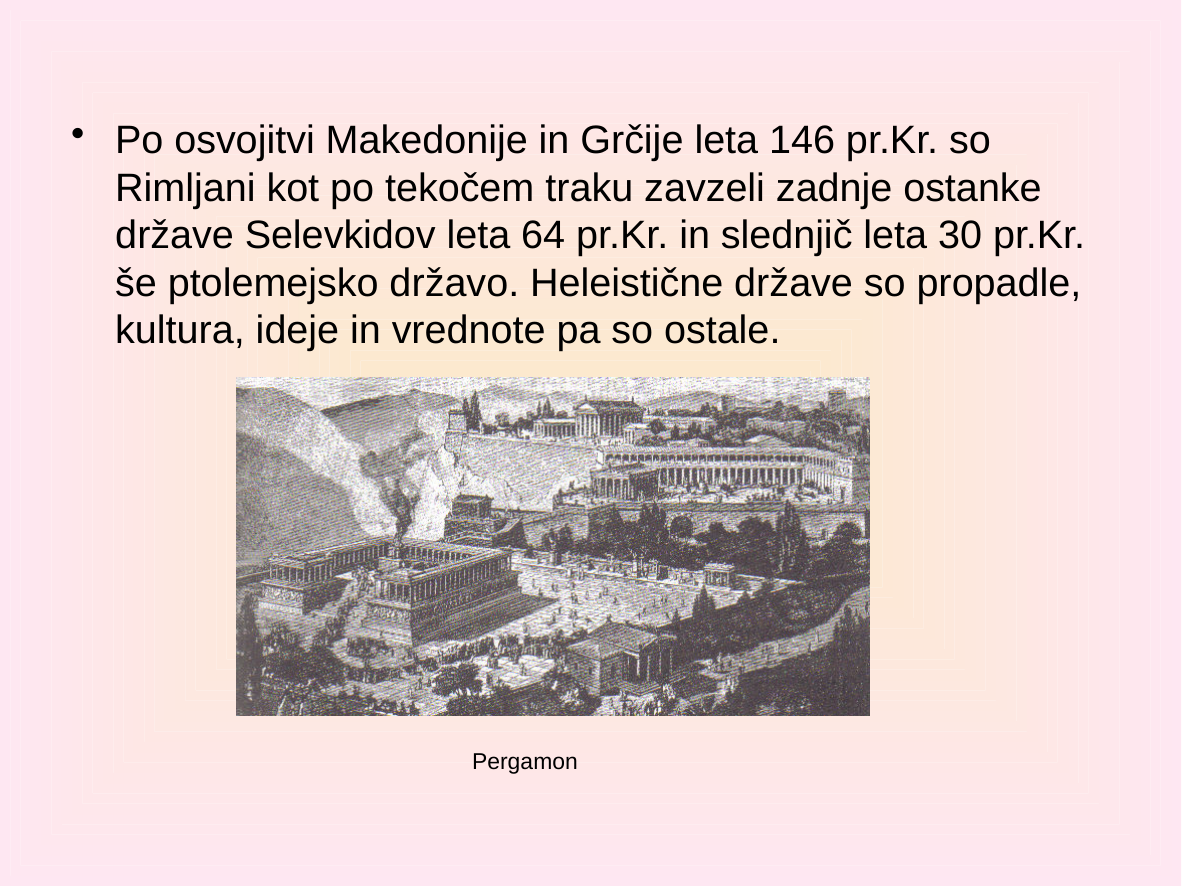

# Po osvojitvi Makedonije in Grčije leta 146 pr.Kr. so Rimljani kot po tekočem traku zavzeli zadnje ostanke države Selevkidov leta 64 pr.Kr. in slednjič leta 30 pr.Kr. še ptolemejsko državo. Heleistične države so propadle, kultura, ideje in vrednote pa so ostale.
Pergamon